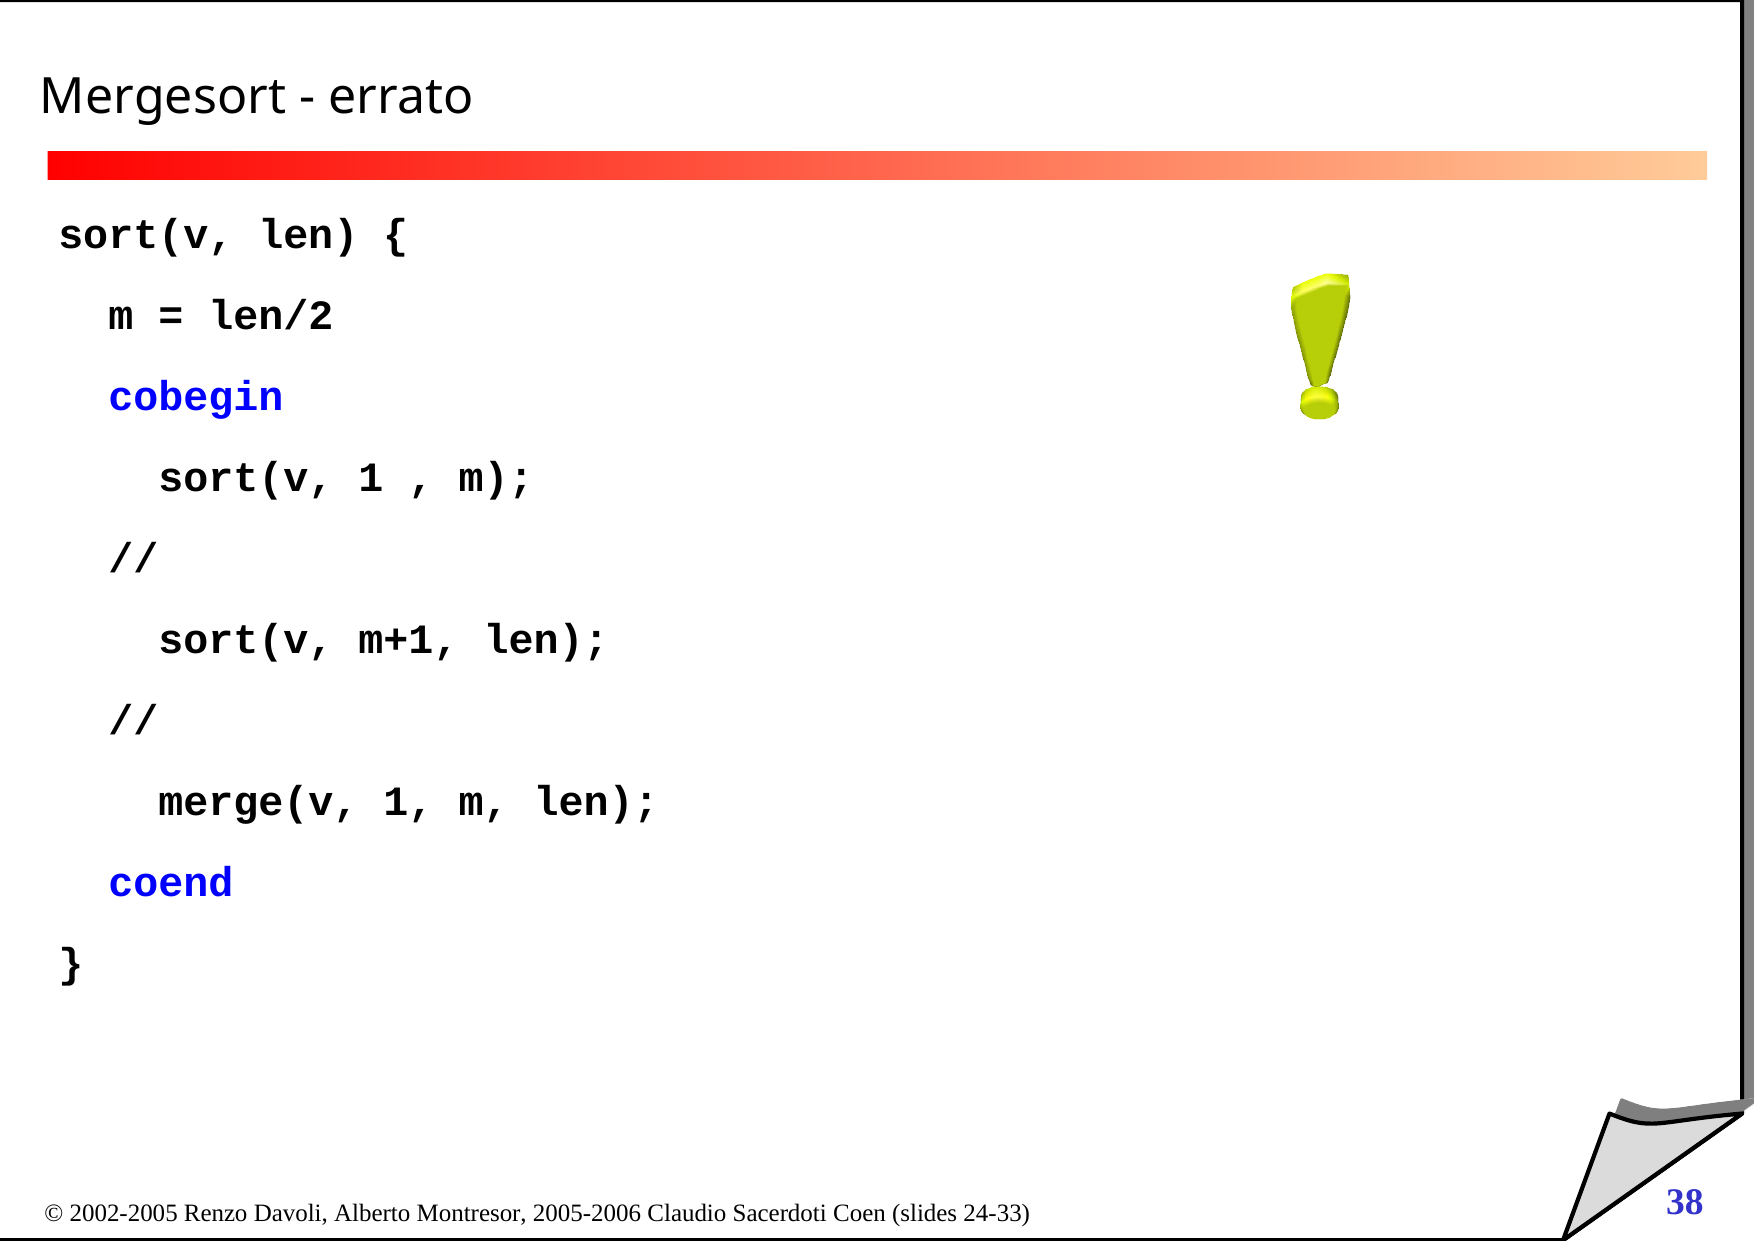

# Mergesort - errato
sort(v, len) {
 m = len/2
 cobegin
 sort(v, 1 , m);
 //
 sort(v, m+1, len);
 //
 merge(v, 1, m, len);
 coend
}